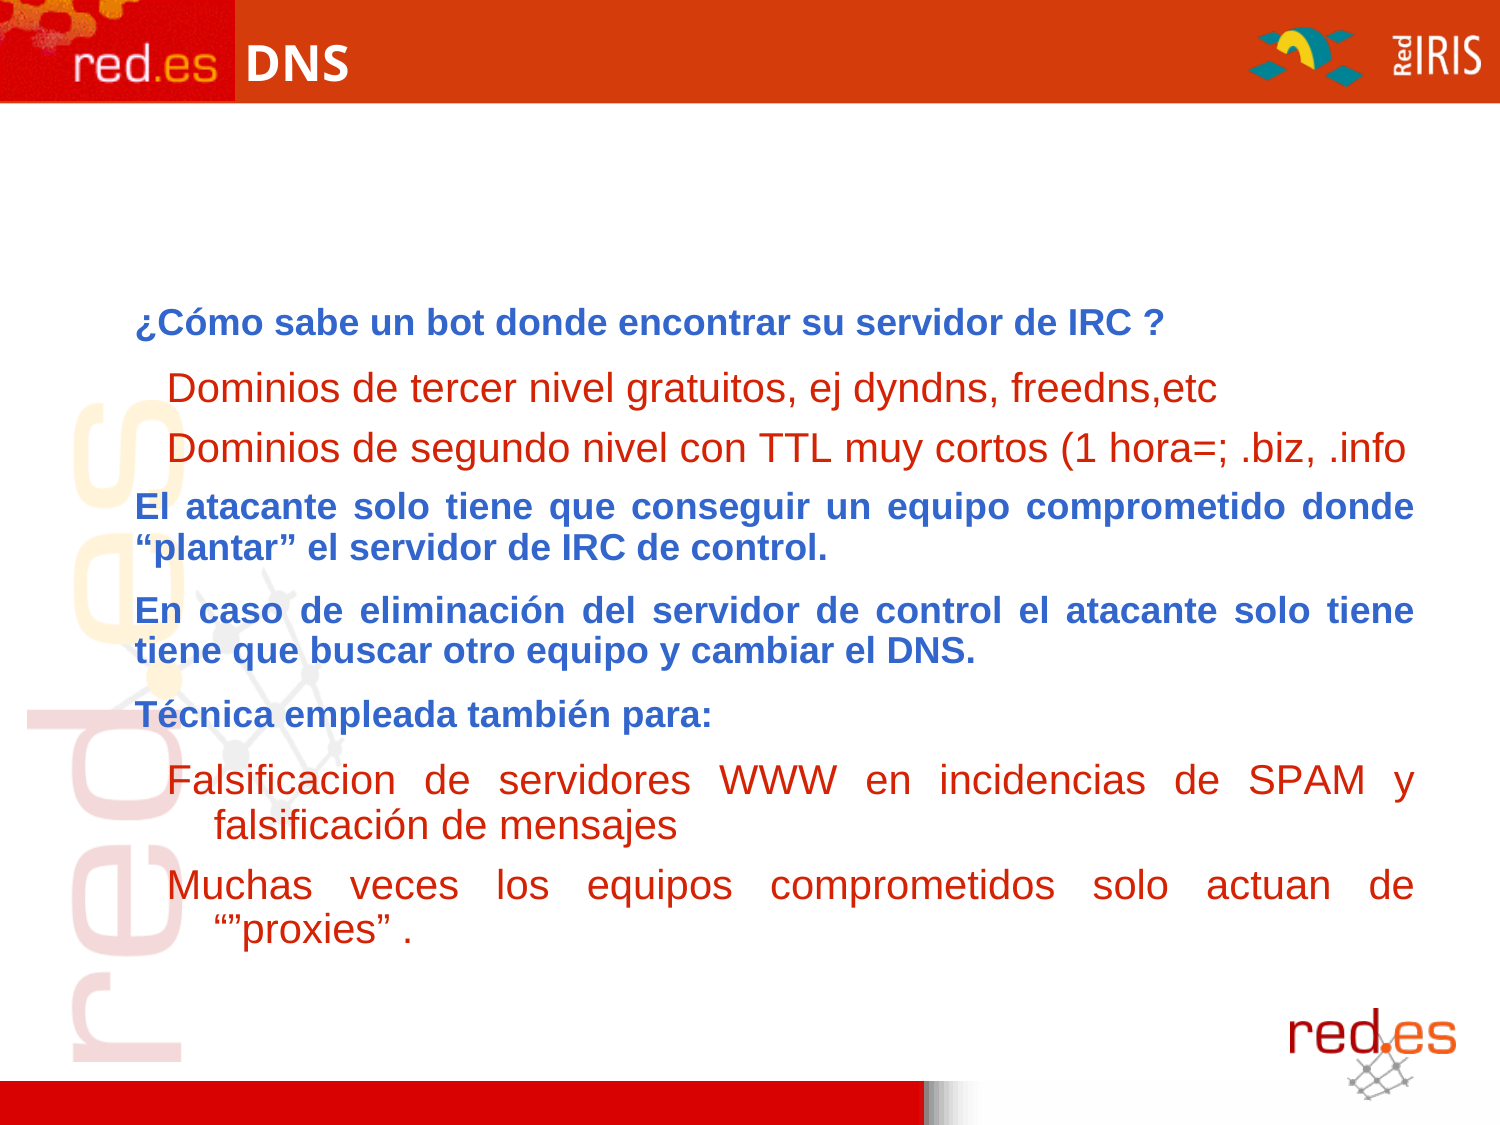

DNS
# ¿Cómo sabe un bot donde encontrar su servidor de IRC ?
Dominios de tercer nivel gratuitos, ej dyndns, freedns,etc
Dominios de segundo nivel con TTL muy cortos (1 hora=; .biz, .info
El atacante solo tiene que conseguir un equipo comprometido donde “plantar” el servidor de IRC de control.
En caso de eliminación del servidor de control el atacante solo tiene tiene que buscar otro equipo y cambiar el DNS.
Técnica empleada también para:
Falsificacion de servidores WWW en incidencias de SPAM y falsificación de mensajes
Muchas veces los equipos comprometidos solo actuan de “”proxies” .